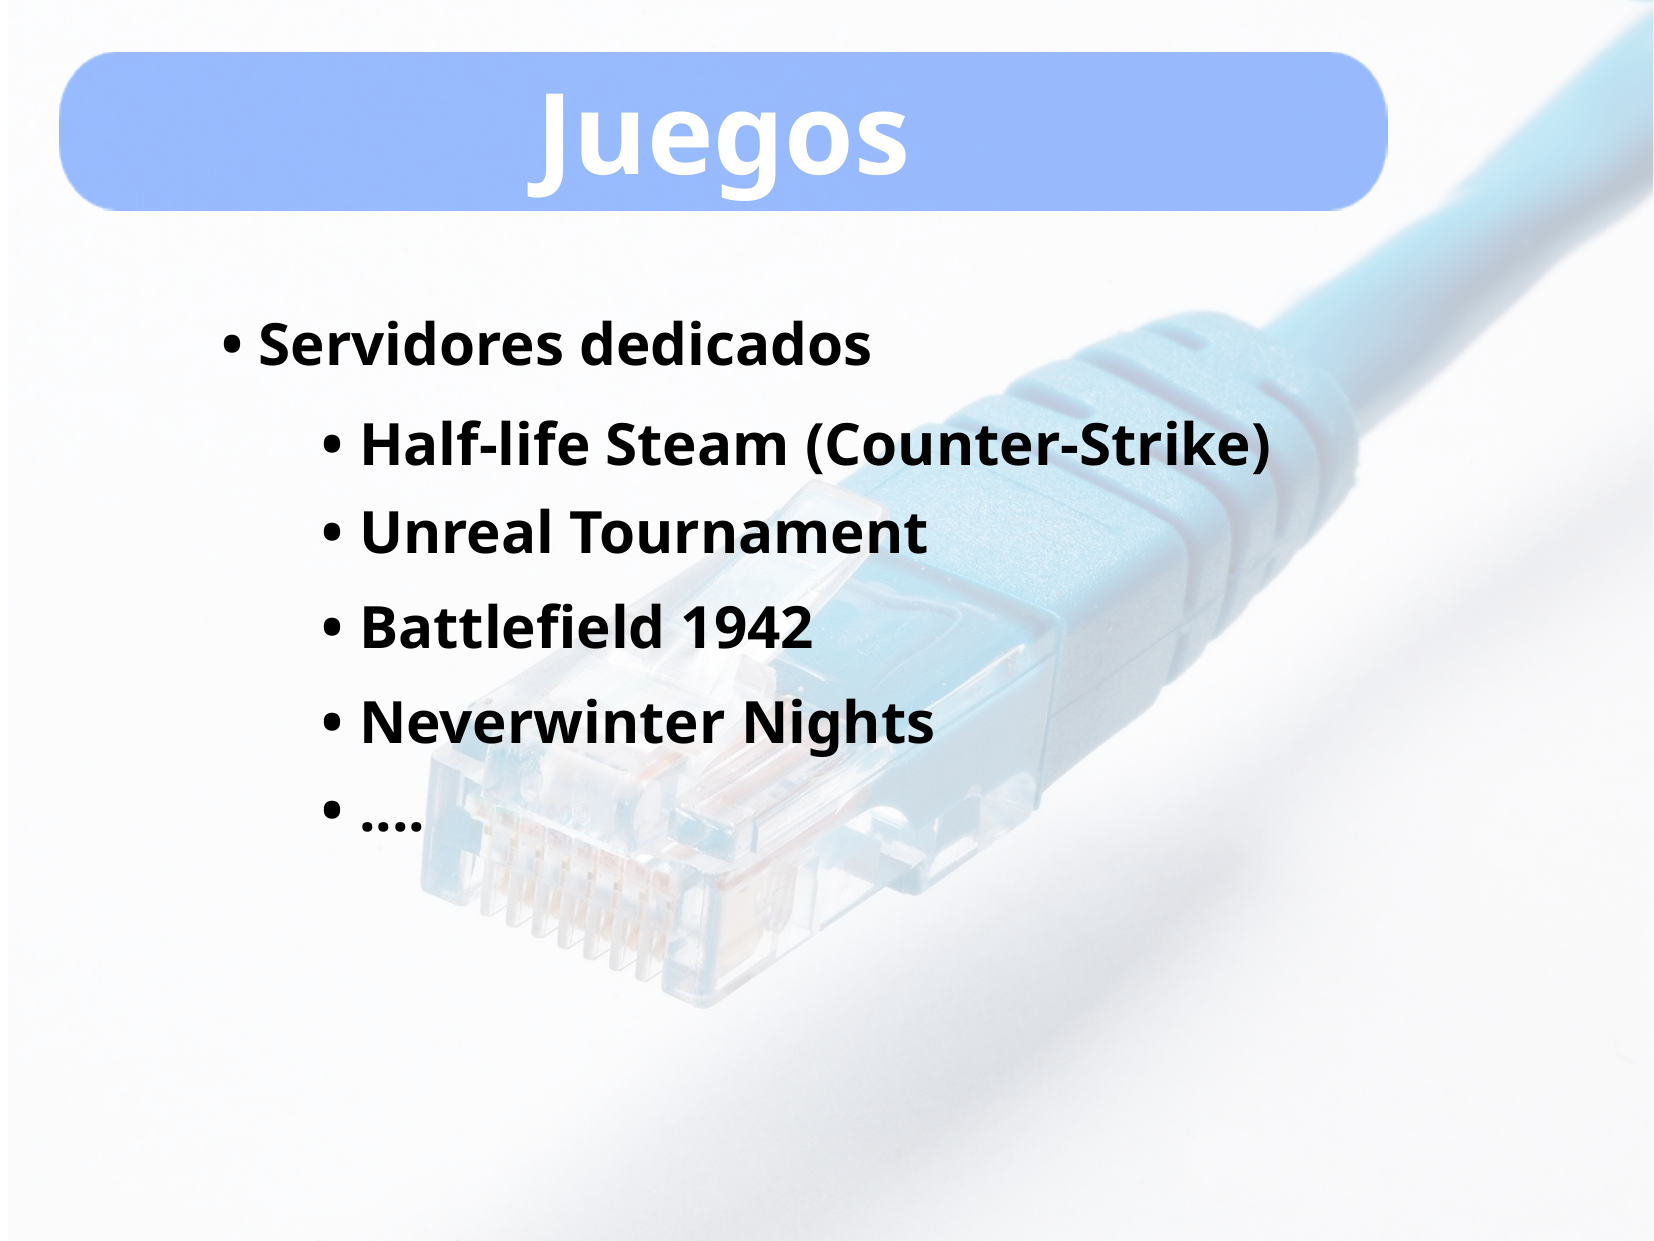

Juegos
• Servidores dedicados
• Half-life Steam (Counter-Strike)
• Unreal Tournament
• Battlefield 1942
• Neverwinter Nights
• ....